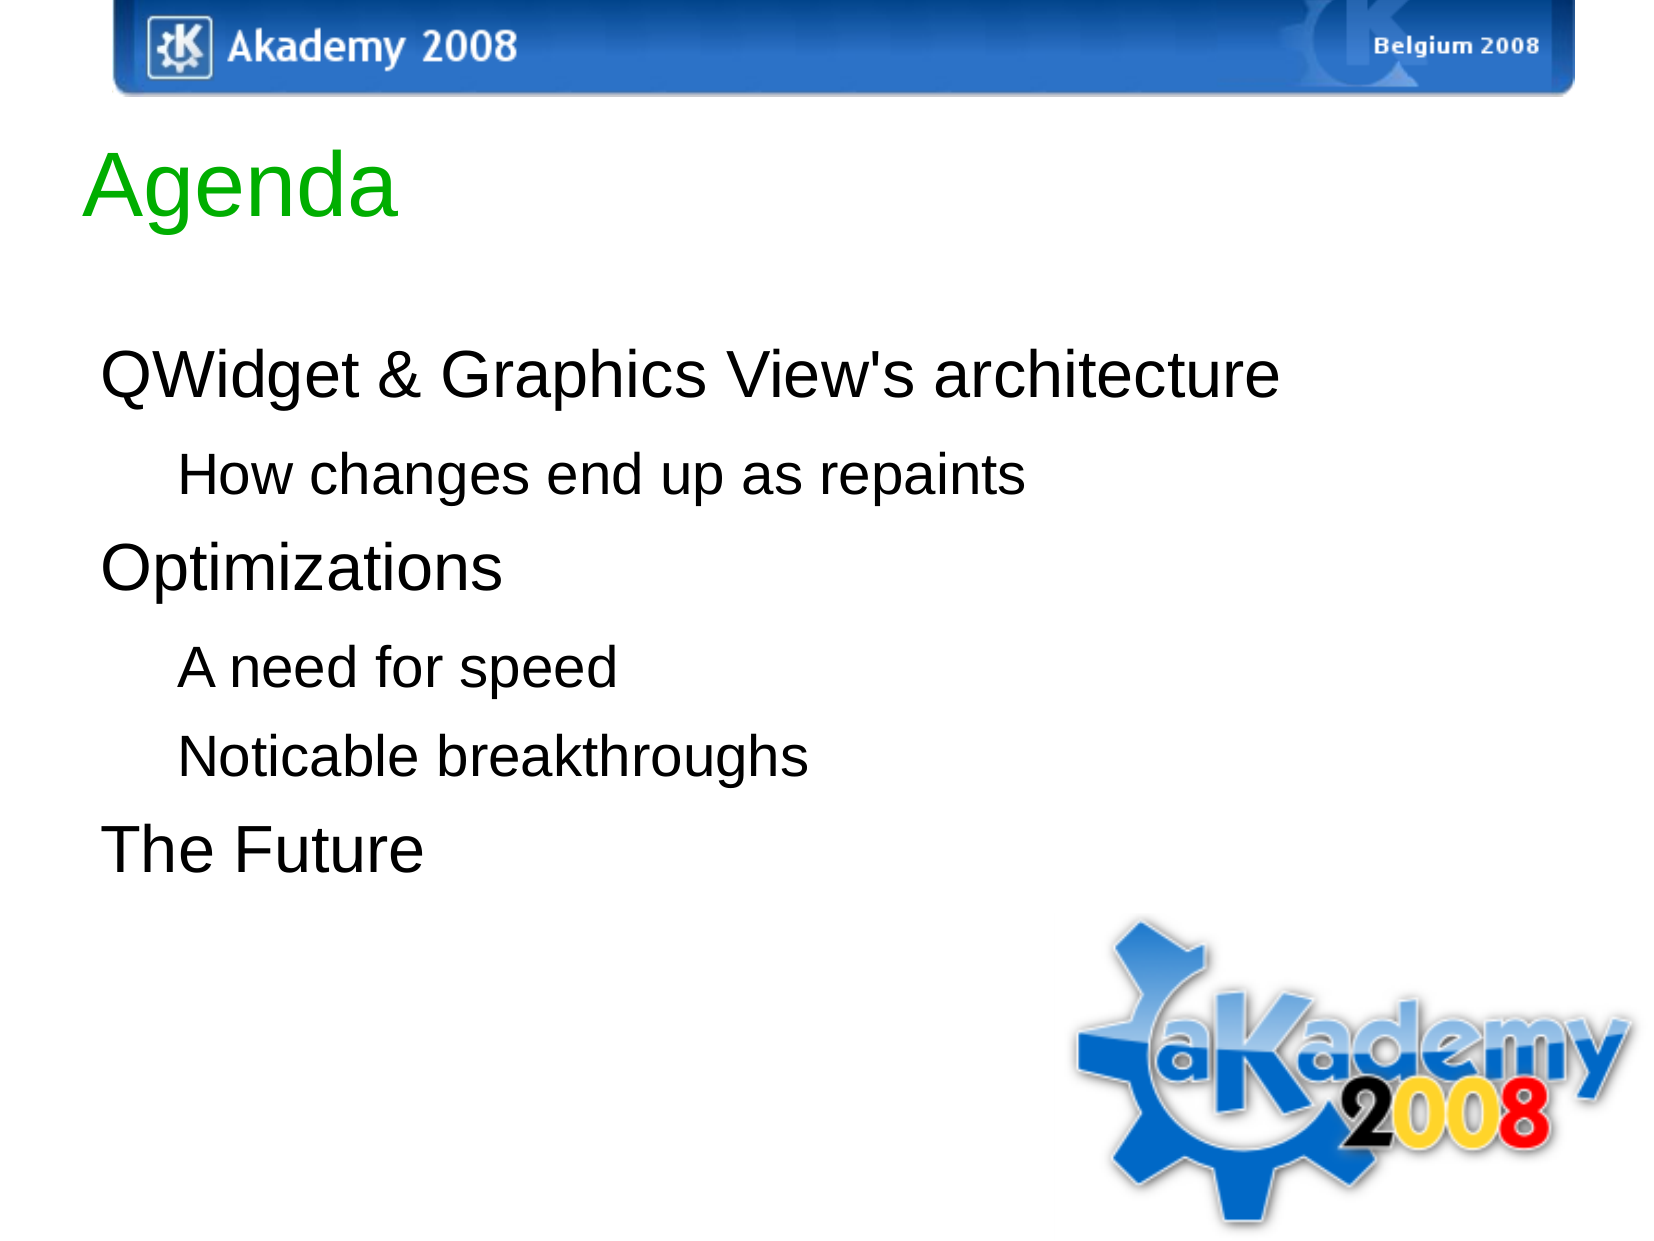

# Agenda
QWidget & Graphics View's architecture
How changes end up as repaints
Optimizations
A need for speed
Noticable breakthroughs
The Future